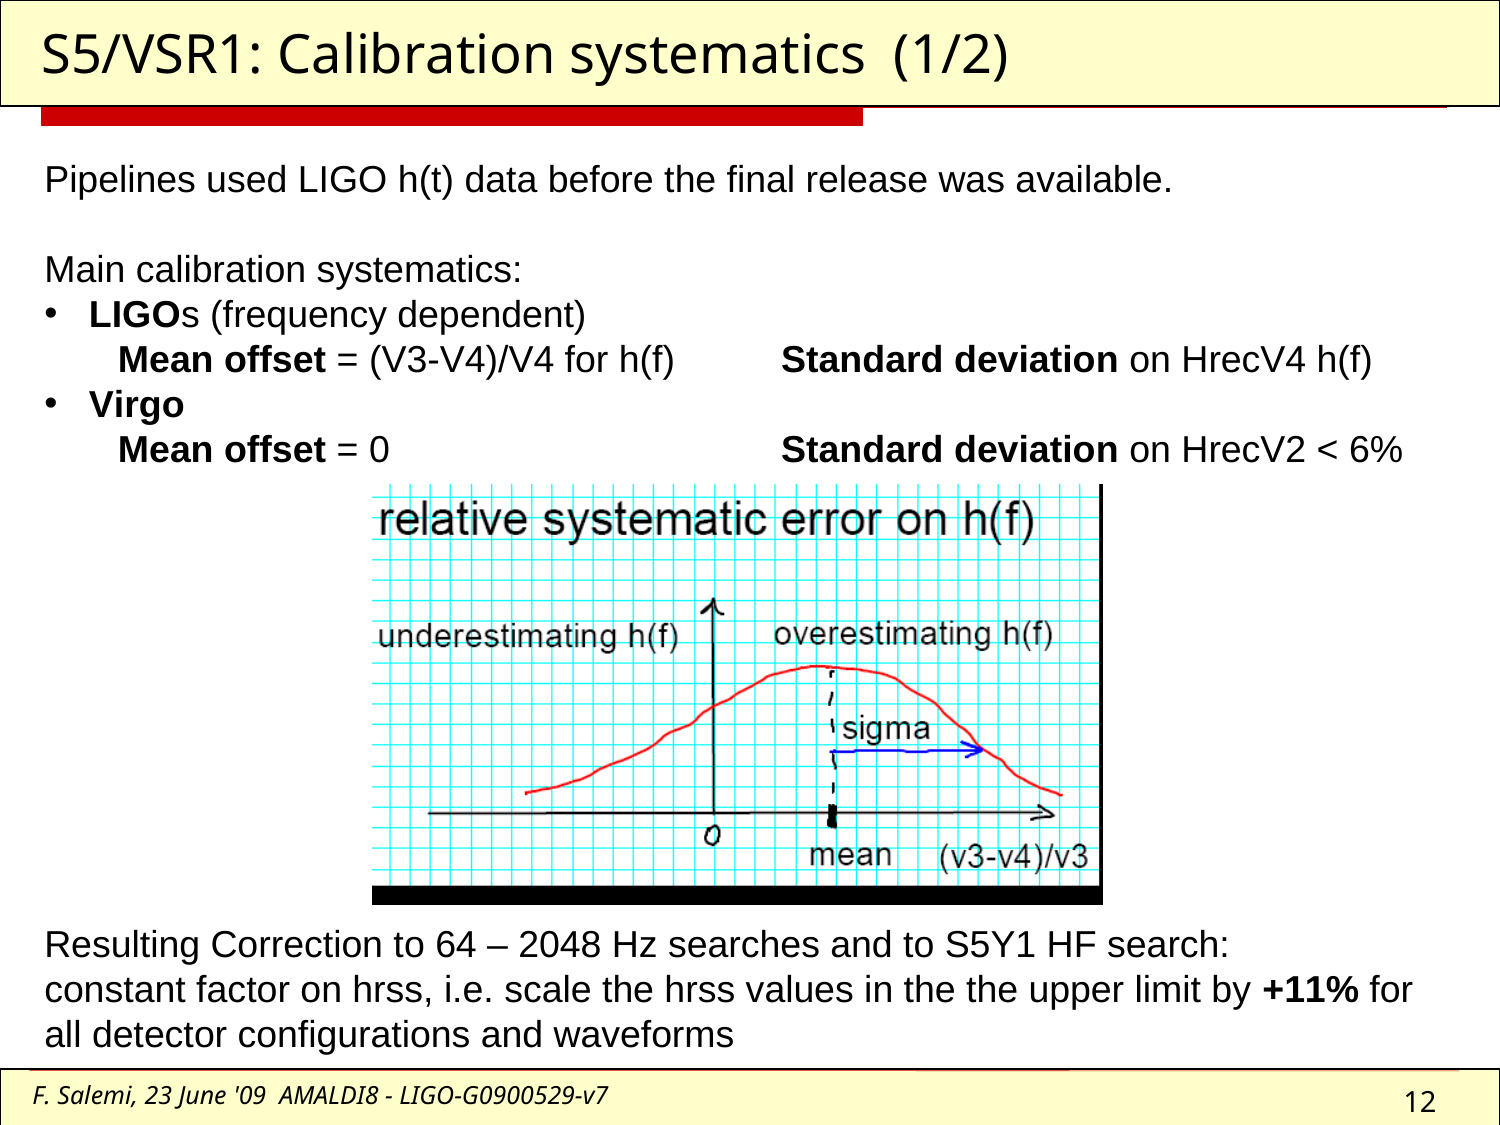

# S5/VSR1: Calibration systematics (1/2)
Pipelines used LIGO h(t) data before the final release was available.
Main calibration systematics:
 LIGOs (frequency dependent)
	Mean offset = (V3-V4)/V4 for h(f) 		Standard deviation on HrecV4 h(f)
 Virgo
	Mean offset = 0 						Standard deviation on HrecV2 < 6%
Resulting Correction to 64 – 2048 Hz searches and to S5Y1 HF search:
constant factor on hrss, i.e. scale the hrss values in the the upper limit by +11% for
all detector configurations and waveforms
12